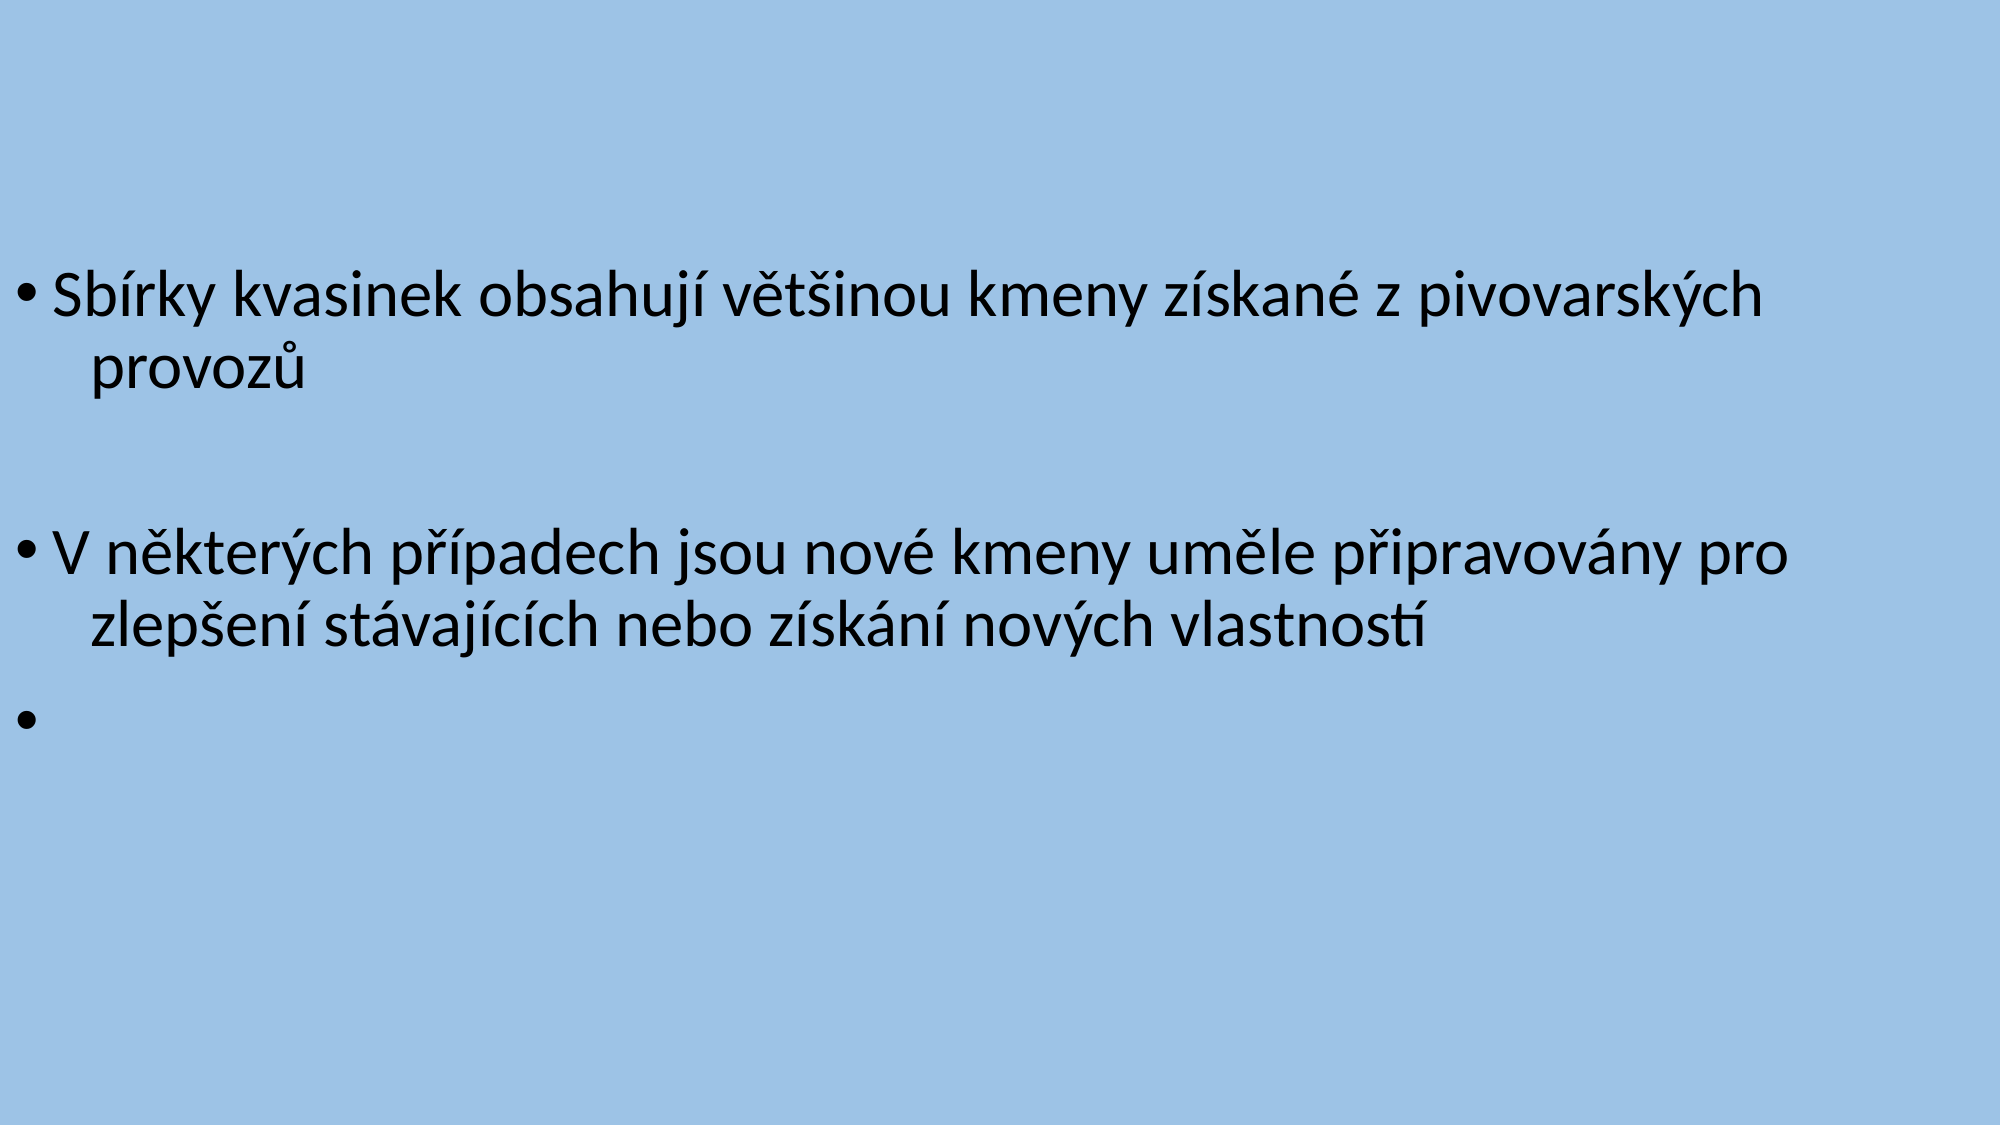

#
Sbírky kvasinek obsahují většinou kmeny získané z pivovarských provozů
V některých případech jsou nové kmeny uměle připravovány pro zlepšení stávajících nebo získání nových vlastností